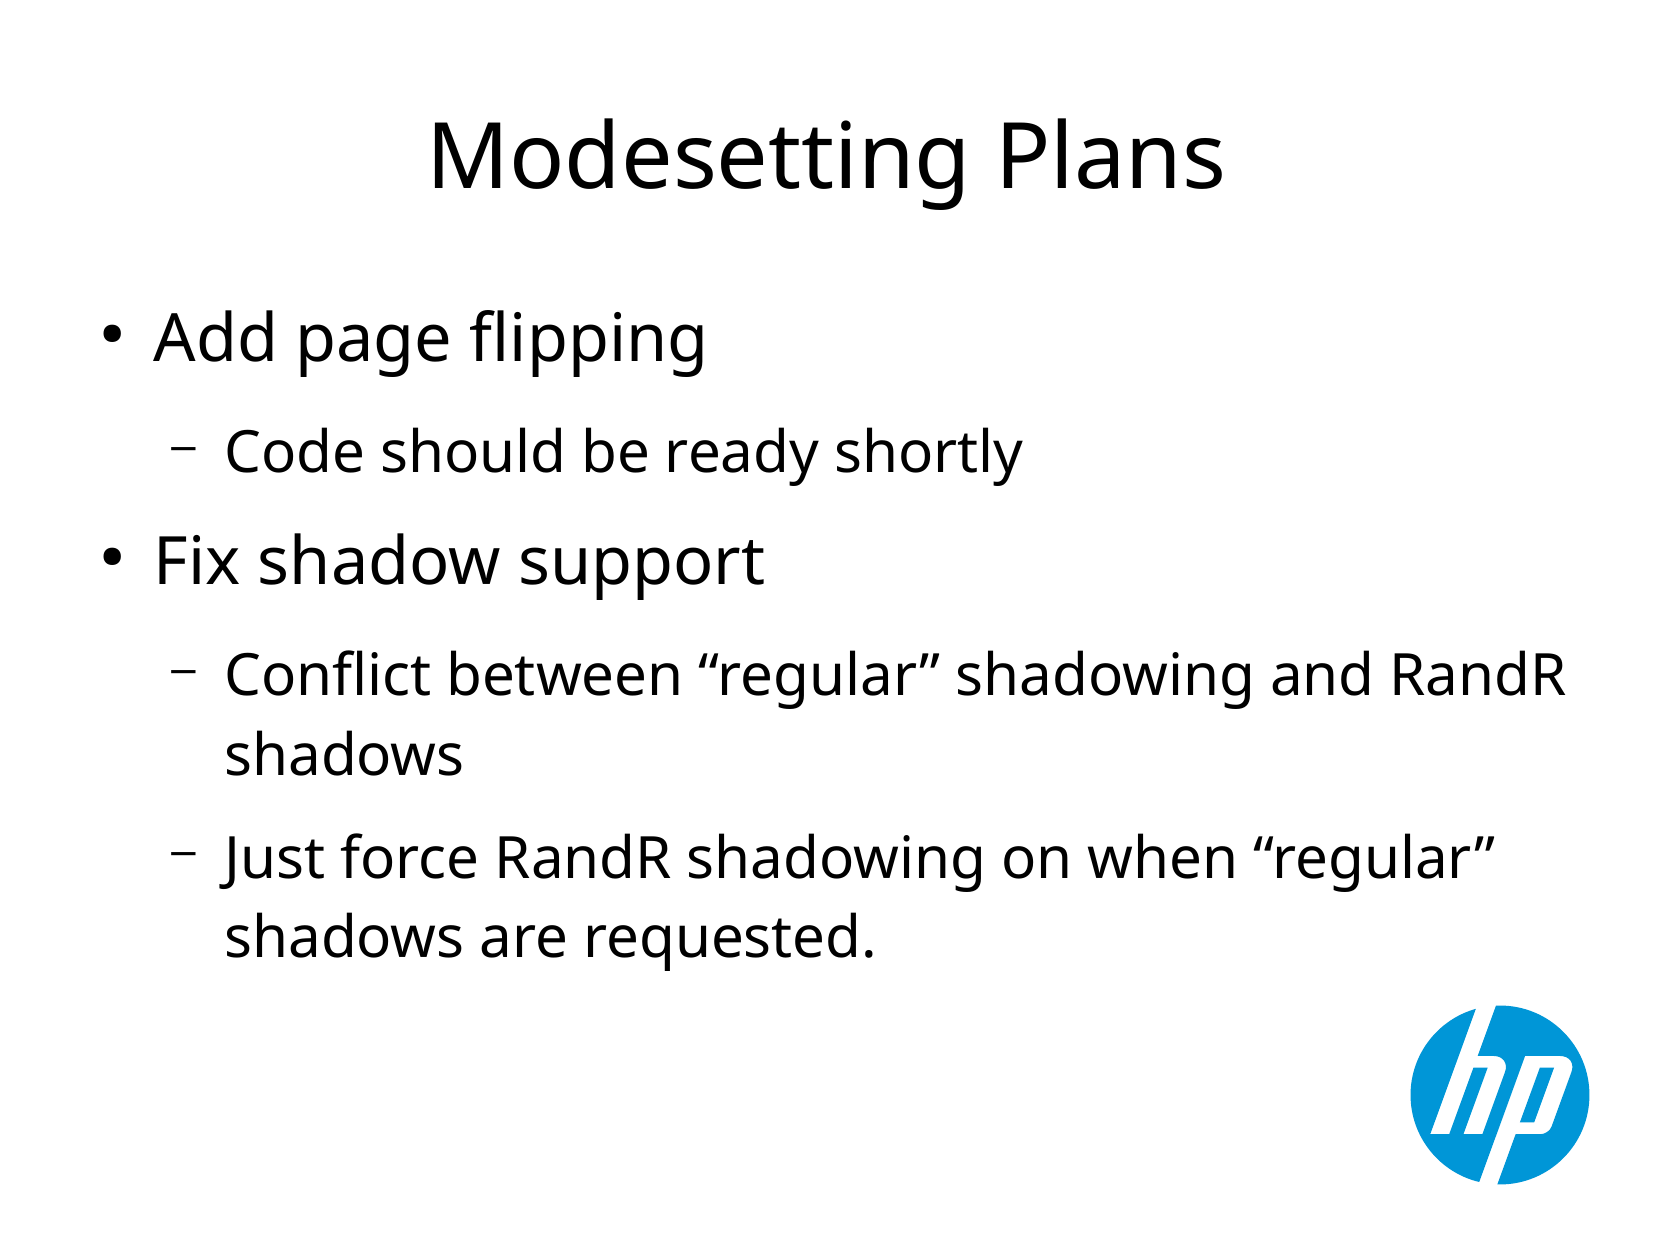

# Modesetting Plans
Add page flipping
Code should be ready shortly
Fix shadow support
Conflict between “regular” shadowing and RandR shadows
Just force RandR shadowing on when “regular” shadows are requested.